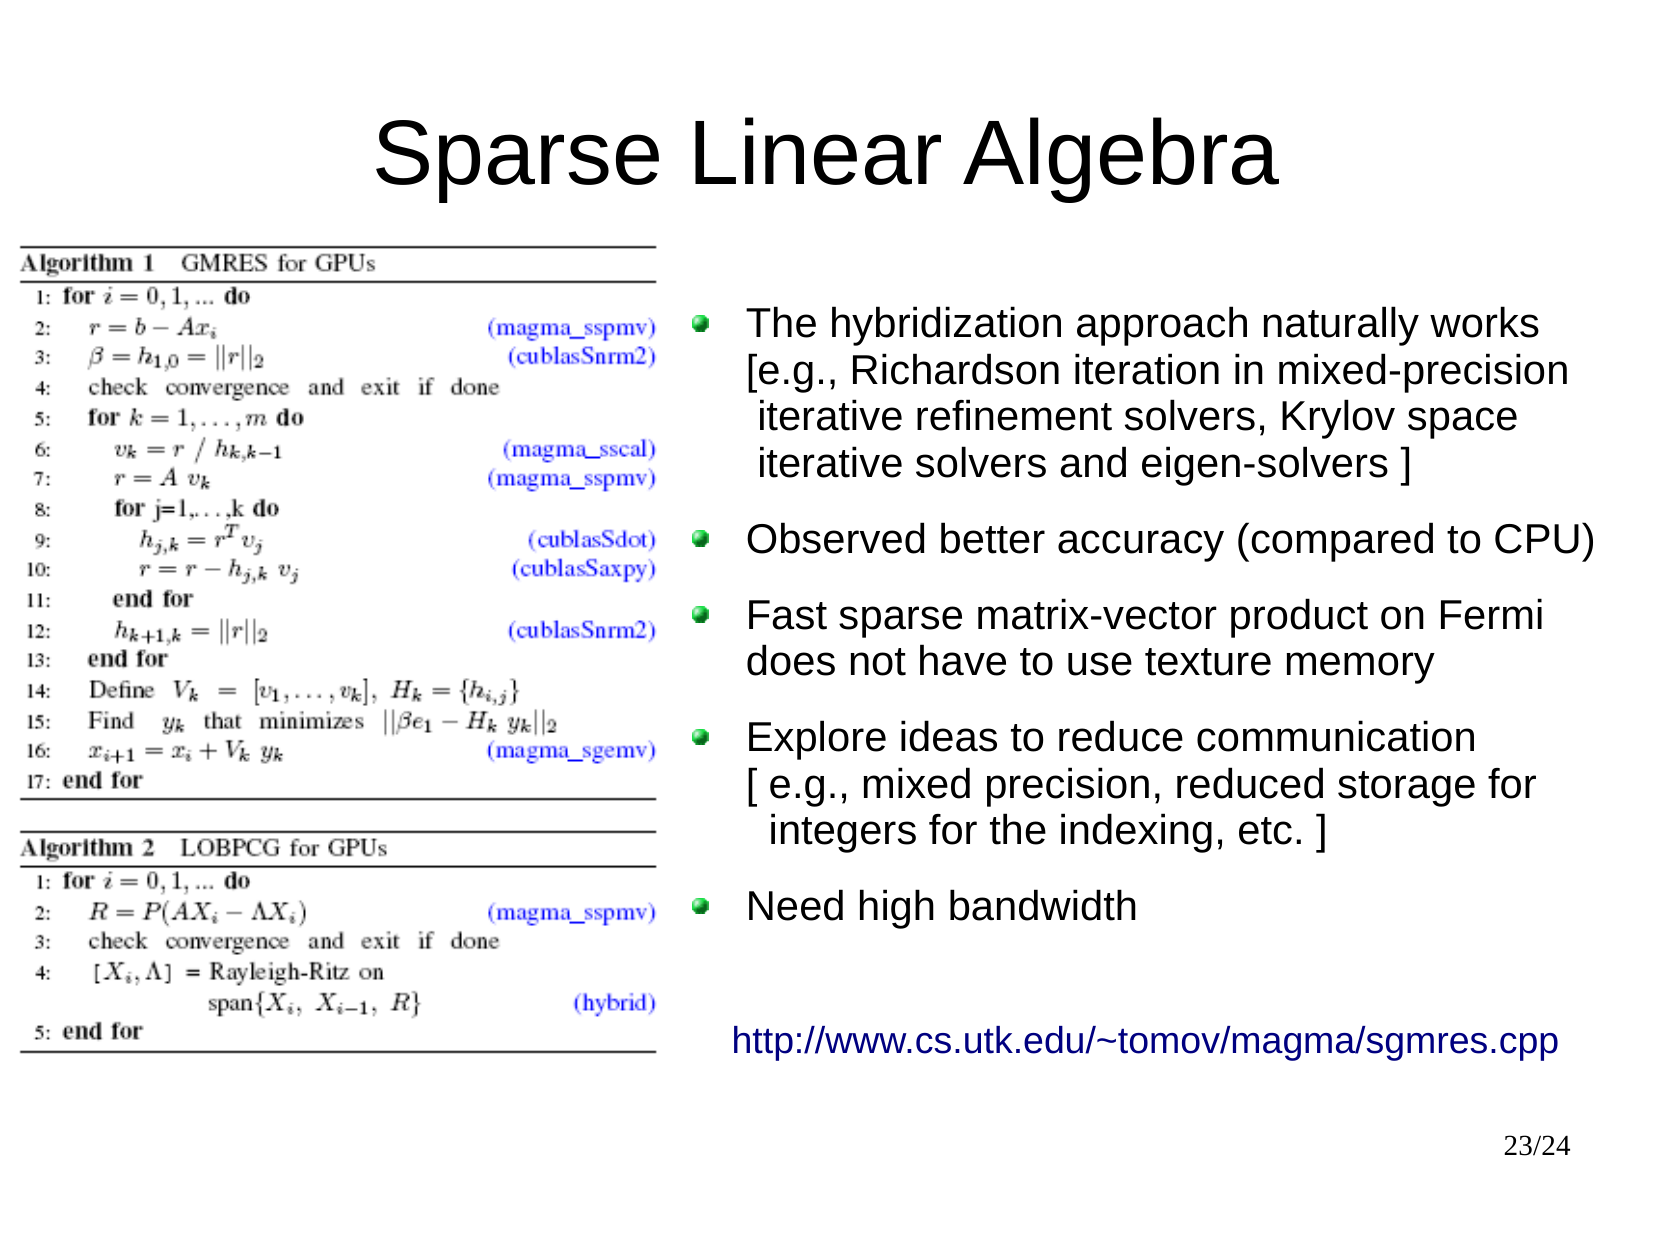

# Sparse Linear Algebra
The hybridization approach naturally works
[e.g., Richardson iteration in mixed-precision
 iterative refinement solvers, Krylov space
 iterative solvers and eigen-solvers ]
Observed better accuracy (compared to CPU)
Fast sparse matrix-vector product on Fermi
does not have to use texture memory
Explore ideas to reduce communication
[ e.g., mixed precision, reduced storage for
 integers for the indexing, etc. ]
Need high bandwidth
http://www.cs.utk.edu/~tomov/magma/sgmres.cpp
23